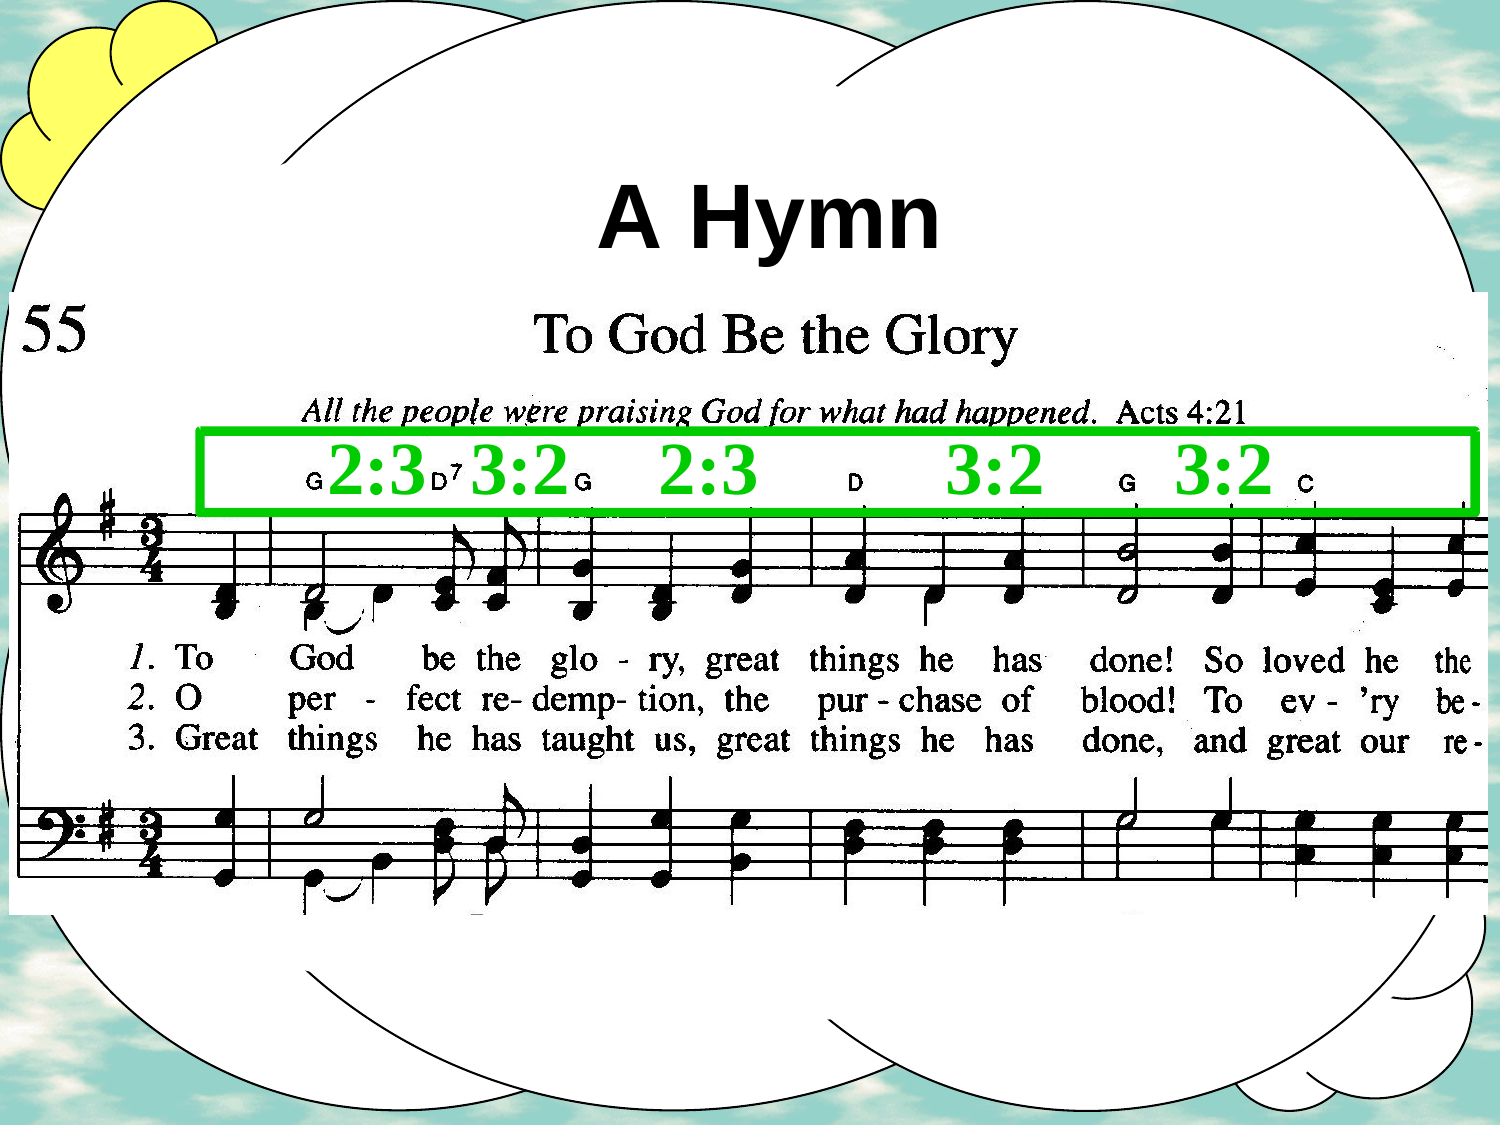

# A Hymn
2:3
3:2
2:3
3:2
3:2